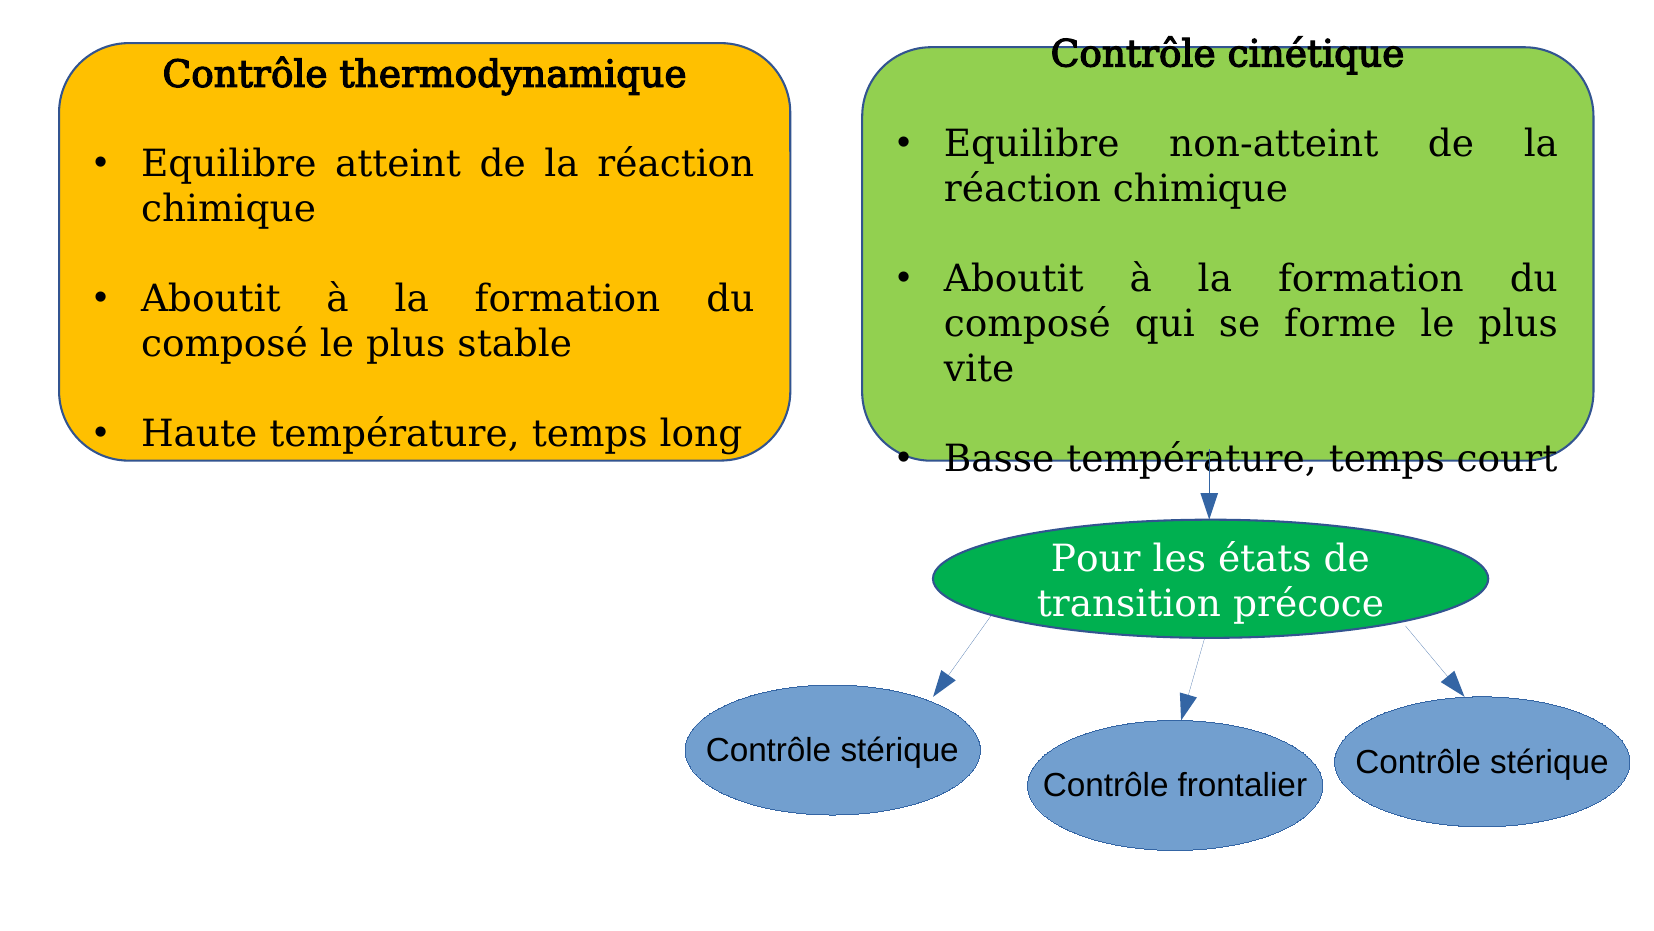

Contrôle thermodynamique
Equilibre atteint de la réaction chimique
Aboutit à la formation du composé le plus stable
Haute température, temps long
Contrôle cinétique
Equilibre non-atteint de la réaction chimique
Aboutit à la formation du composé qui se forme le plus vite
Basse température, temps court
Pour les états de transition précoce
Contrôle stérique
Contrôle stérique
Contrôle frontalier